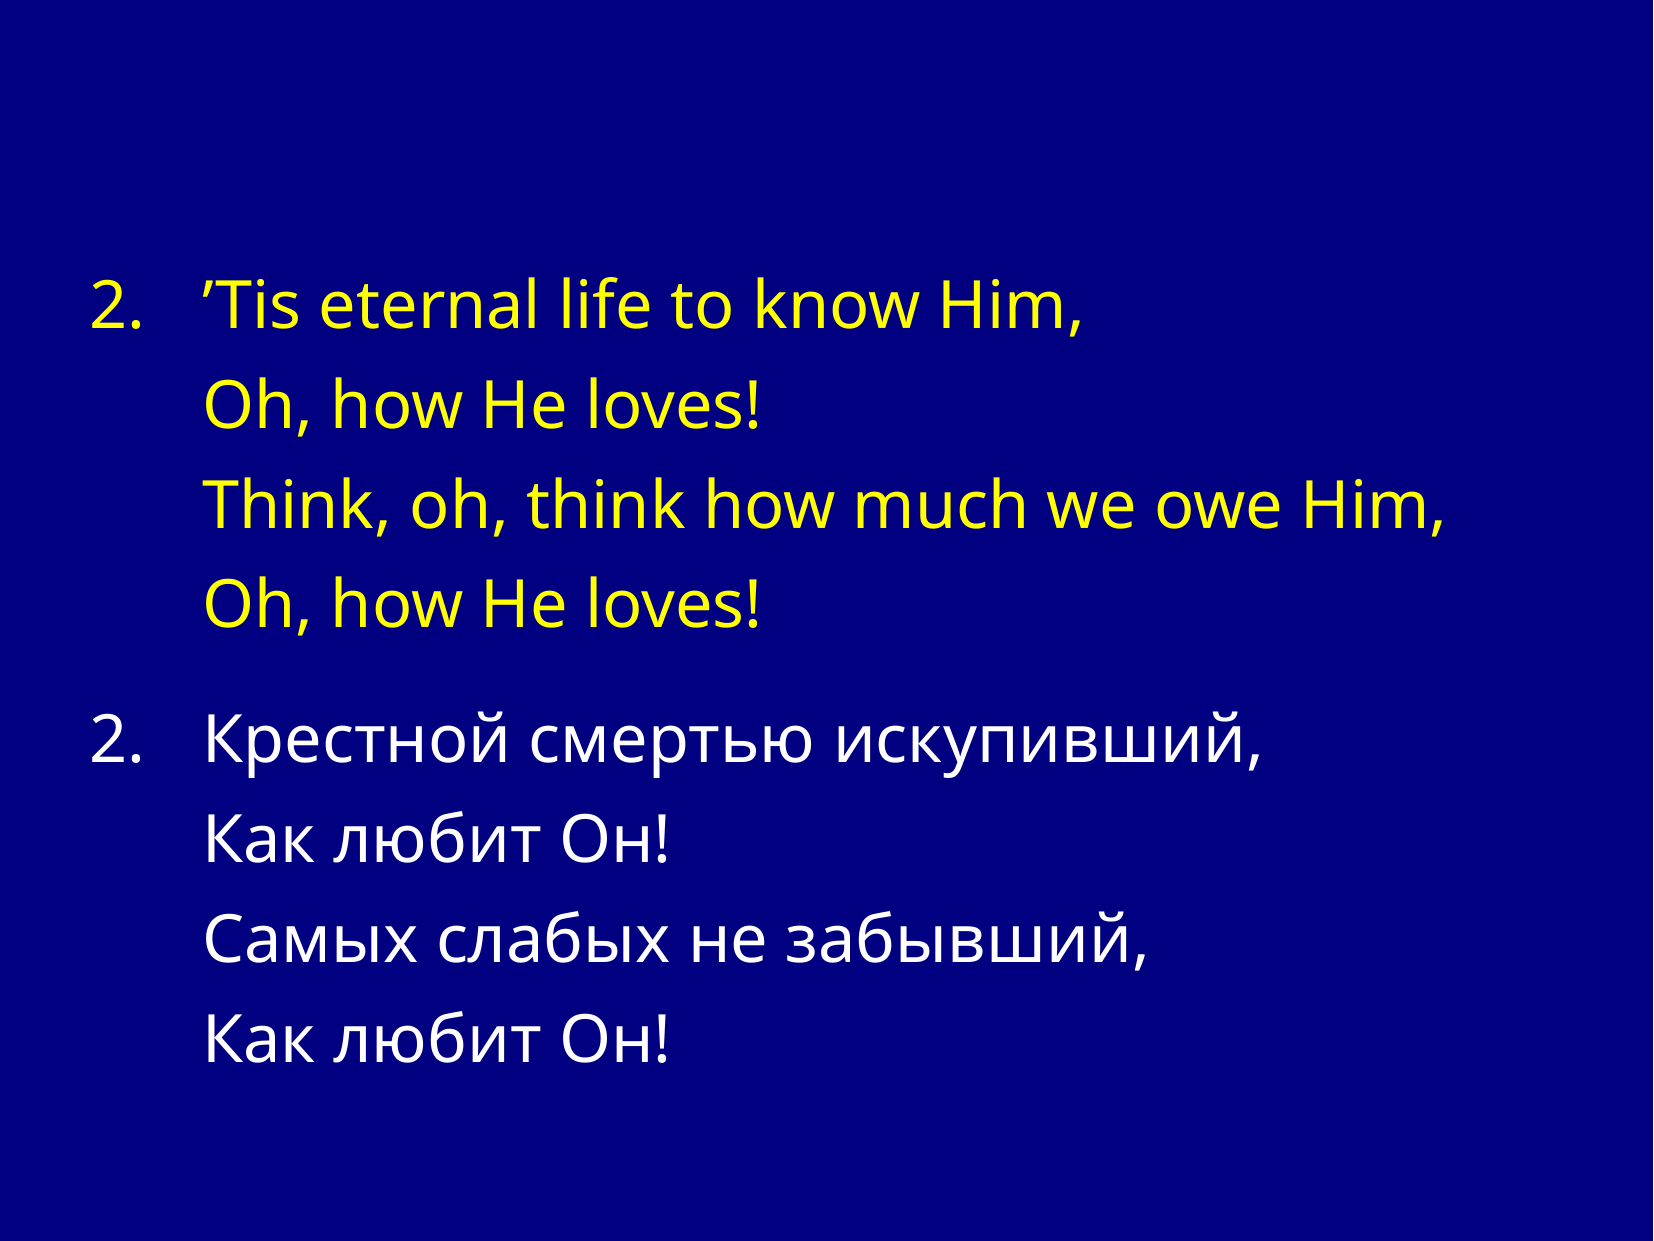

2.	’Tis eternal life to know Him,
	Oh, how He loves!
	Think, oh, think how much we owe Him,
	Oh, how He loves!
2.	Крестной смертью искупивший,
	Как любит Он!
	Самых слабых не забывший,
	Как любит Он!